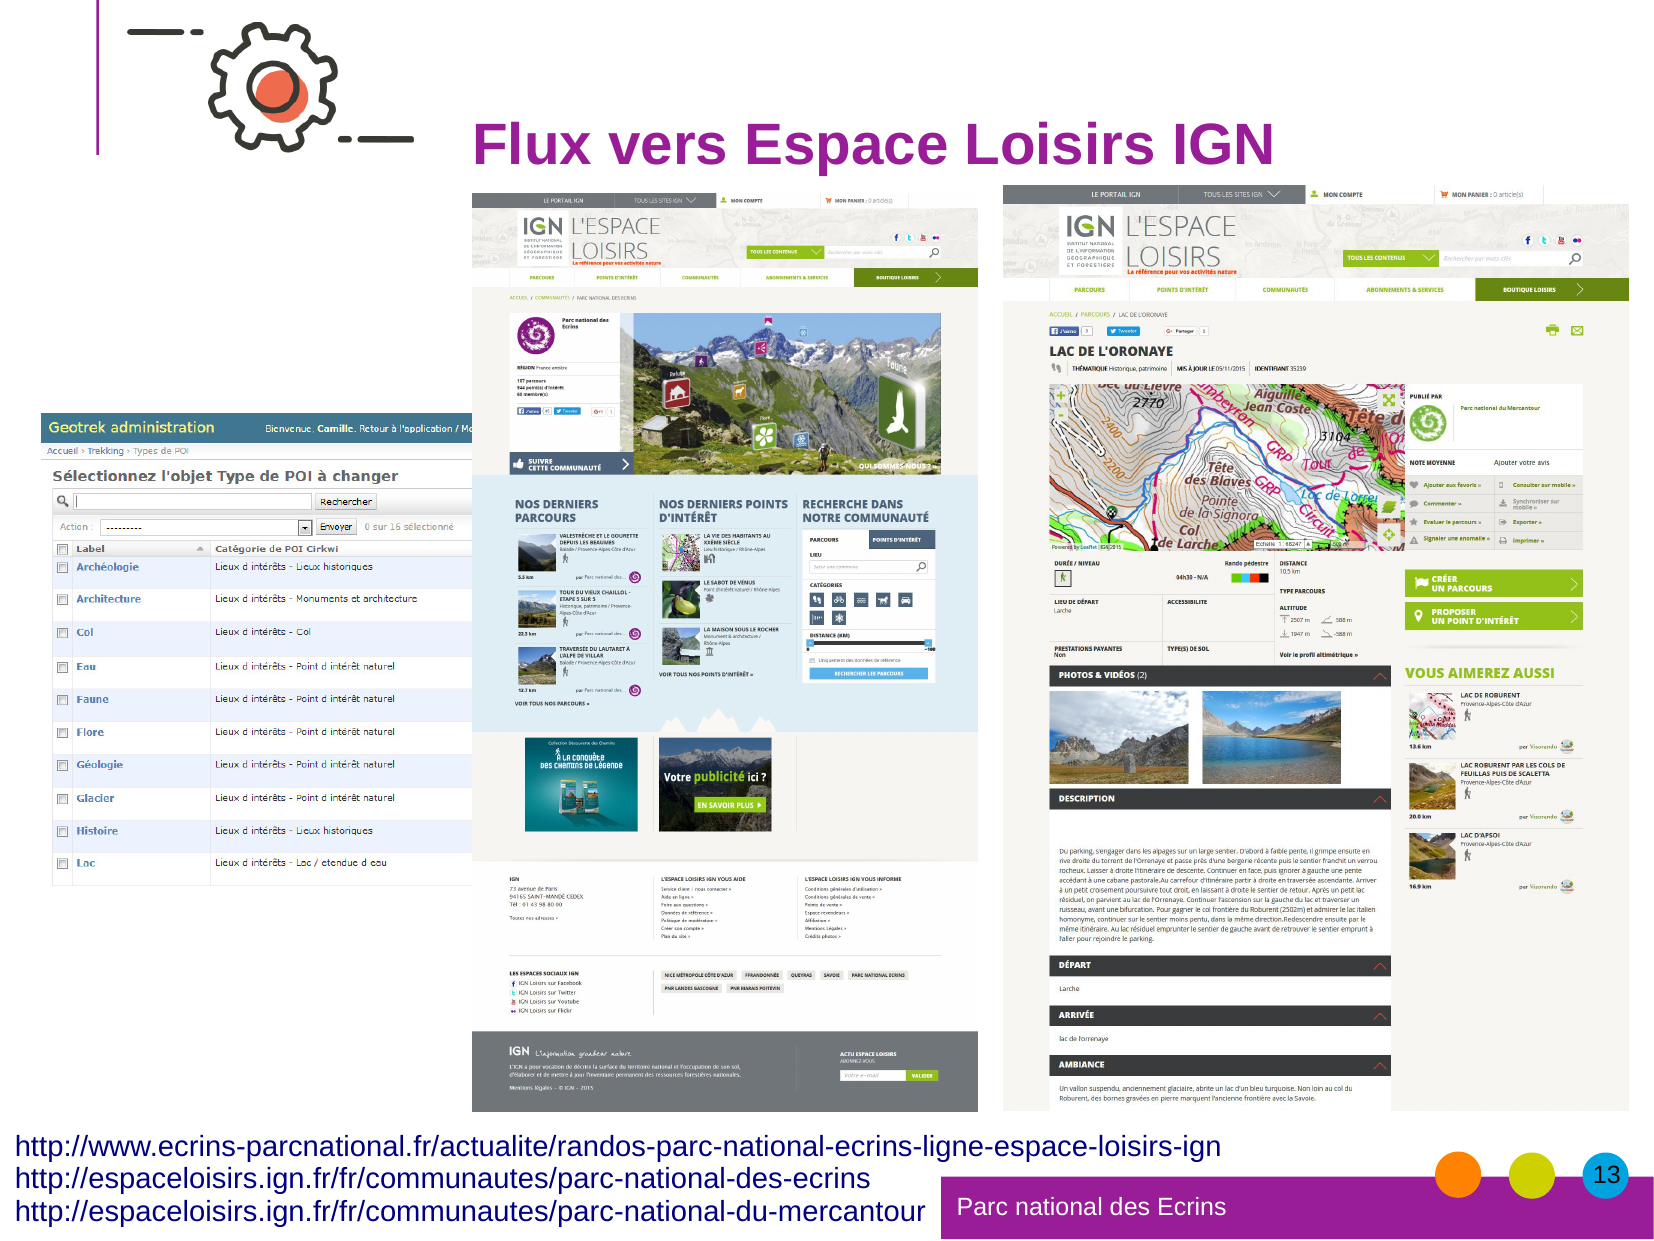

# Flux vers Espace Loisirs IGN
http://www.ecrins-parcnational.fr/actualite/randos-parc-national-ecrins-ligne-espace-loisirs-ign
http://espaceloisirs.ign.fr/fr/communautes/parc-national-des-ecrins
http://espaceloisirs.ign.fr/fr/communautes/parc-national-du-mercantour